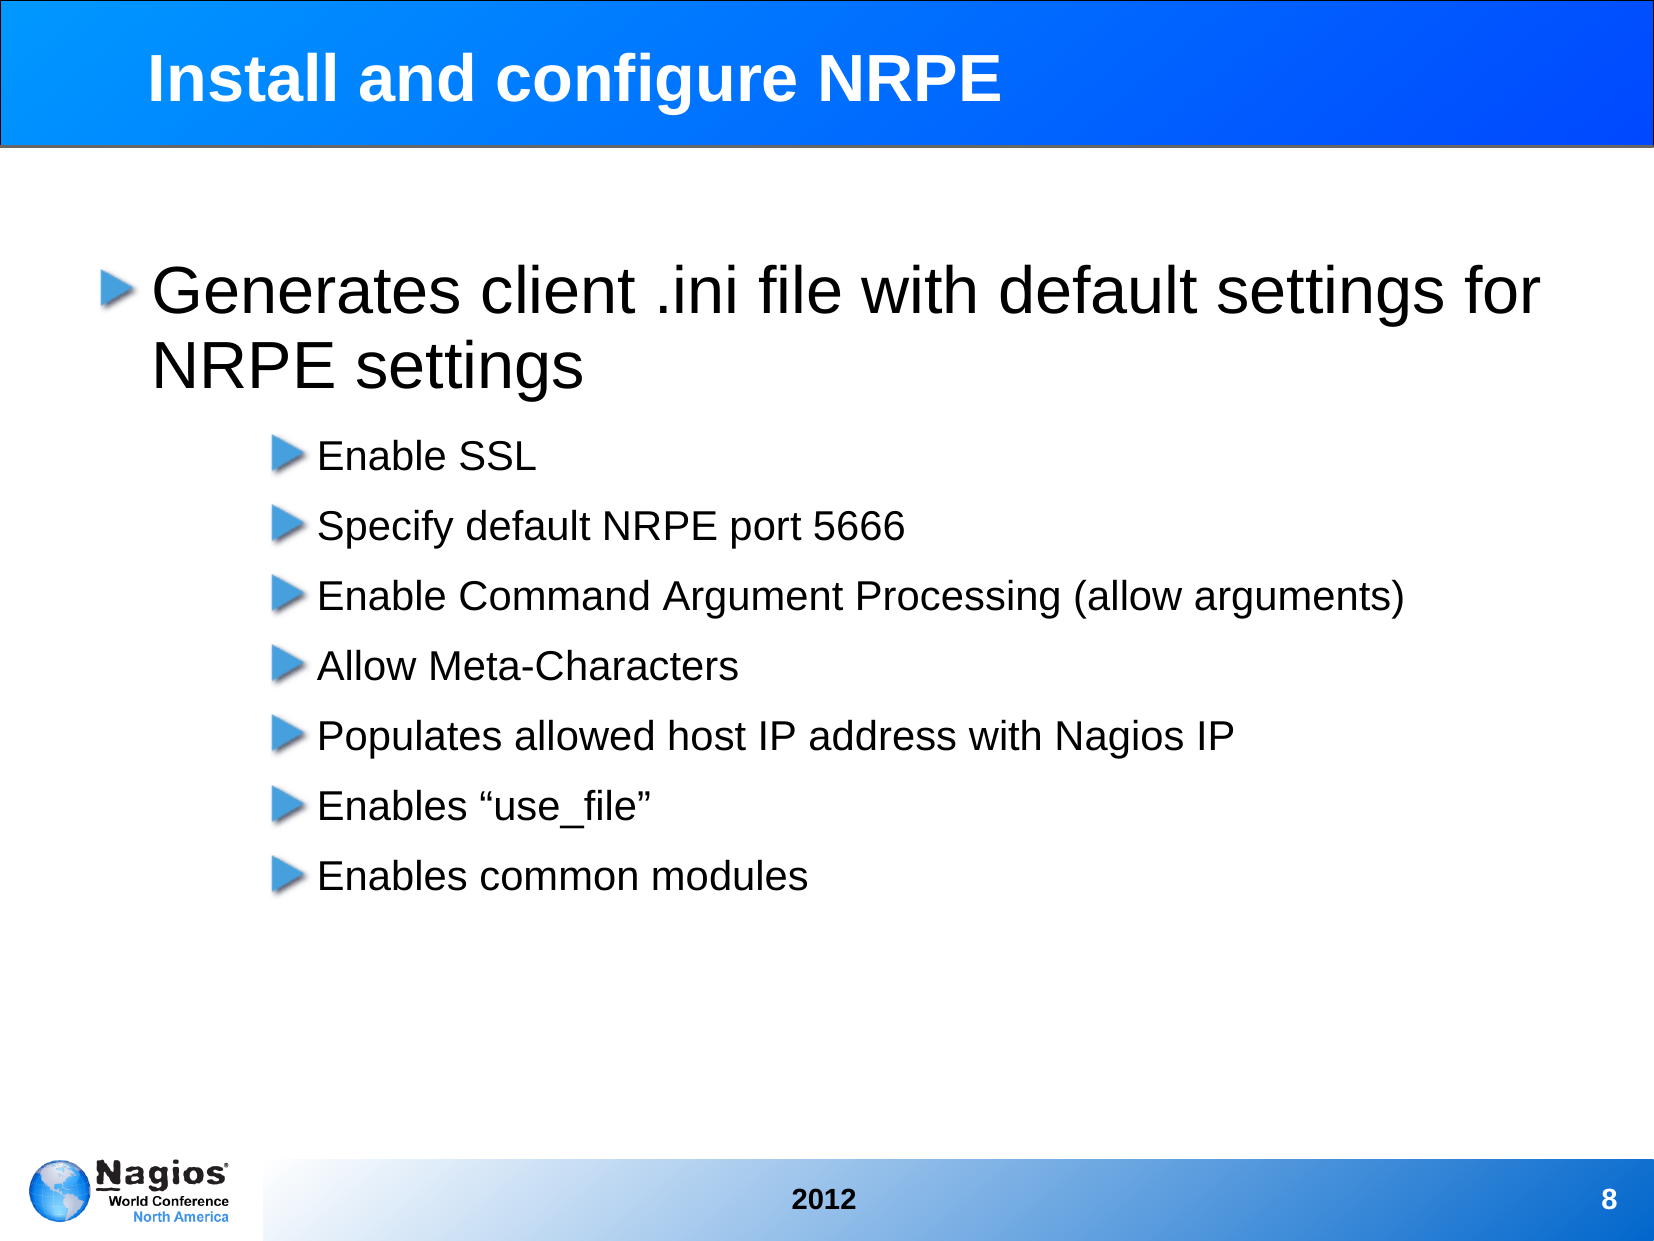

# Install and configure NRPE
Generates client .ini file with default settings for NRPE settings
Enable SSL
Specify default NRPE port 5666
Enable Command Argument Processing (allow arguments)
Allow Meta-Characters
Populates allowed host IP address with Nagios IP
Enables “use_file”
Enables common modules
2011
8